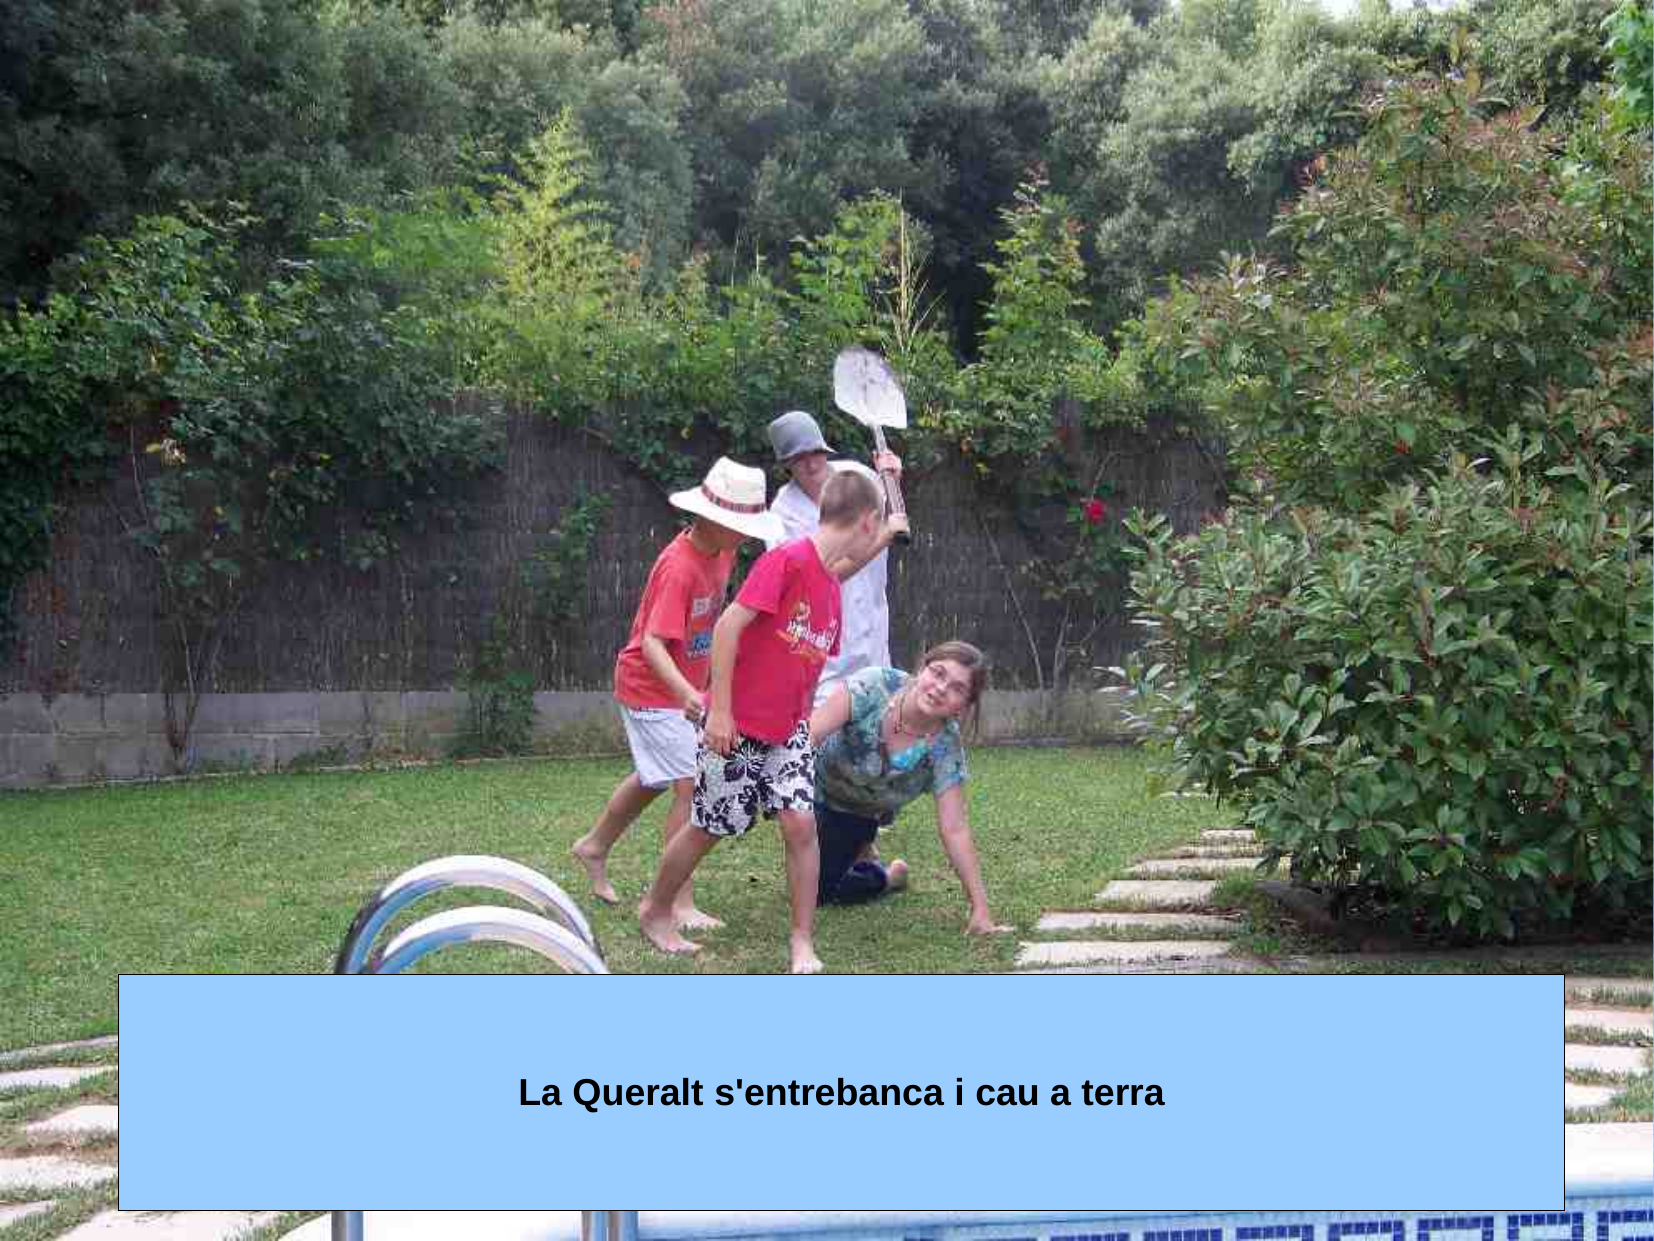

La Queralt s'entrebanca i cau a terra